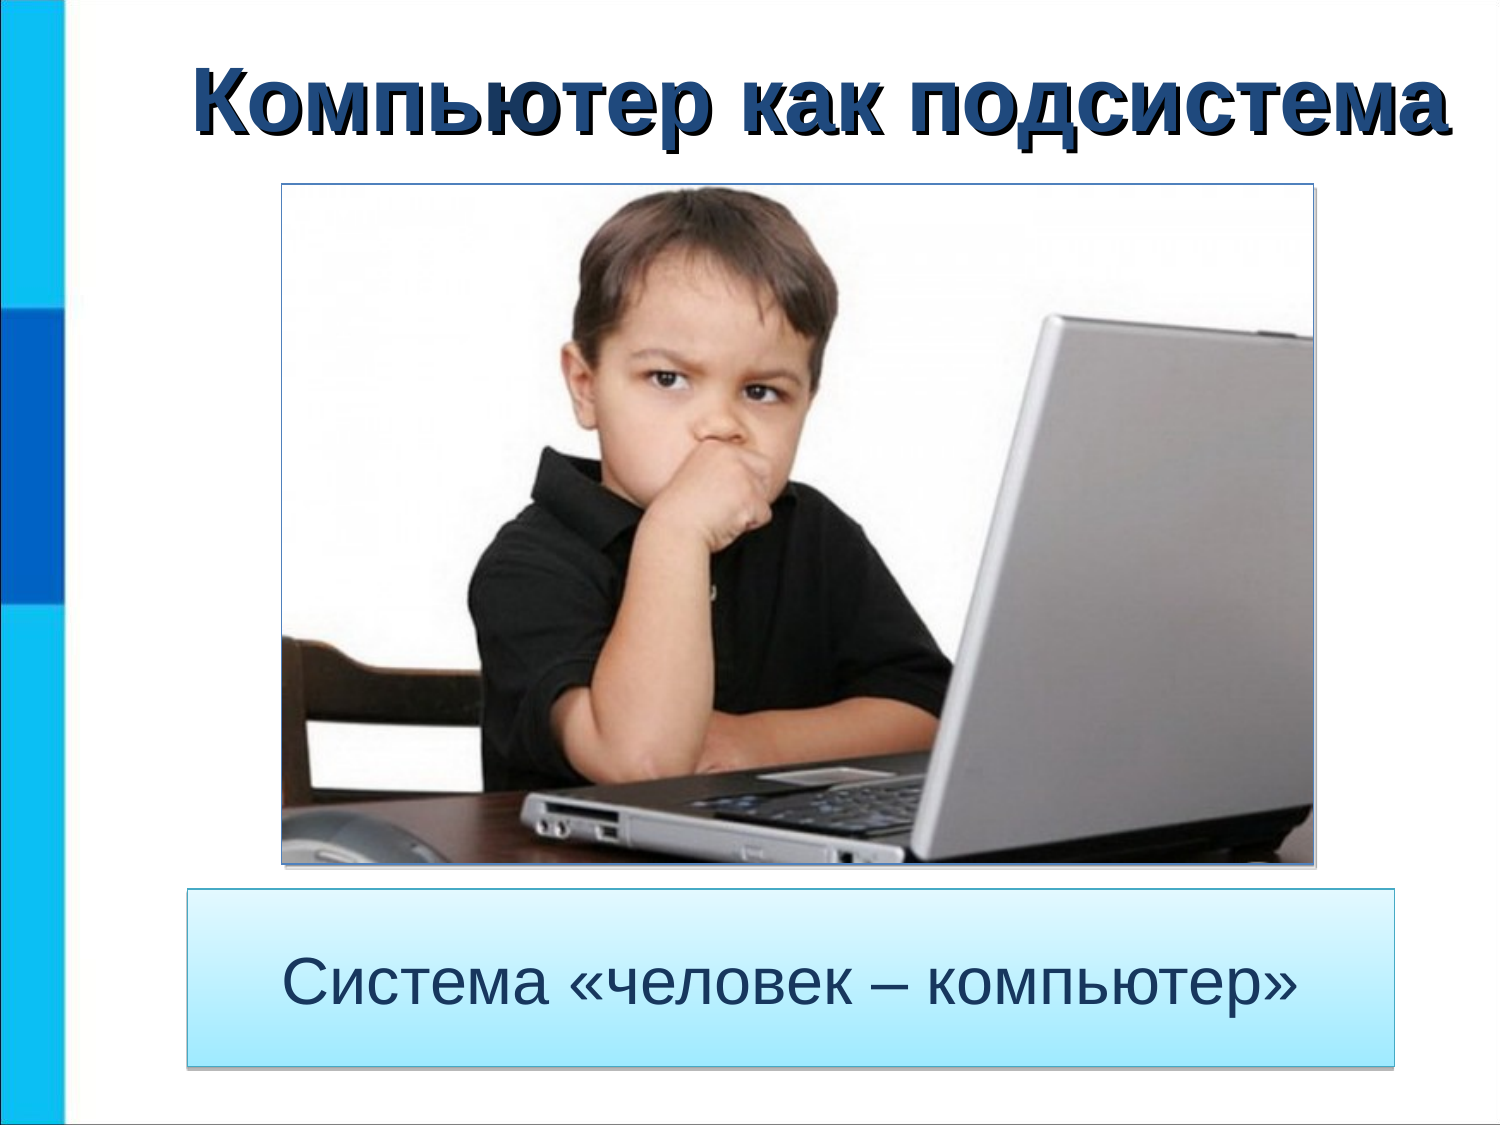

Компьютер как подсистема
# Система «человек – компьютер»